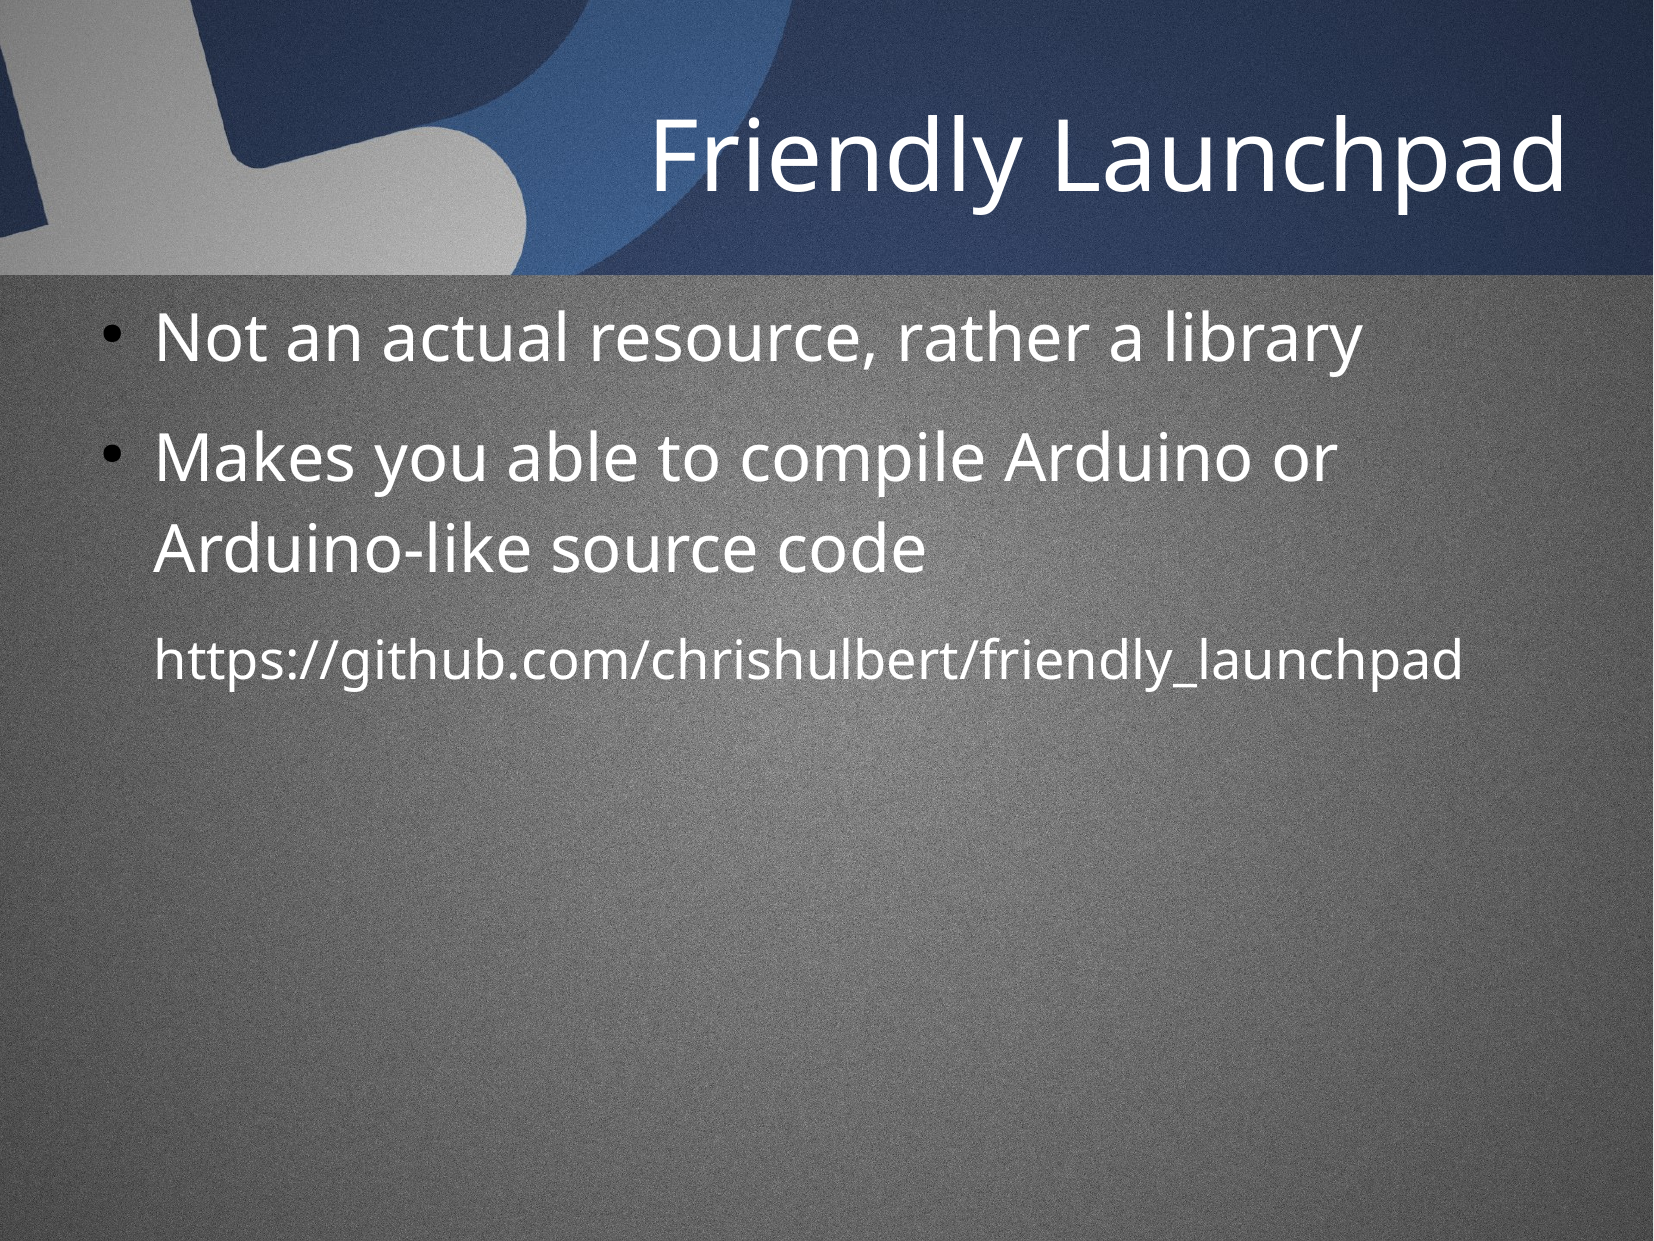

# Friendly Launchpad
Not an actual resource, rather a library
Makes you able to compile Arduino or Arduino-like source code
https://github.com/chrishulbert/friendly_launchpad